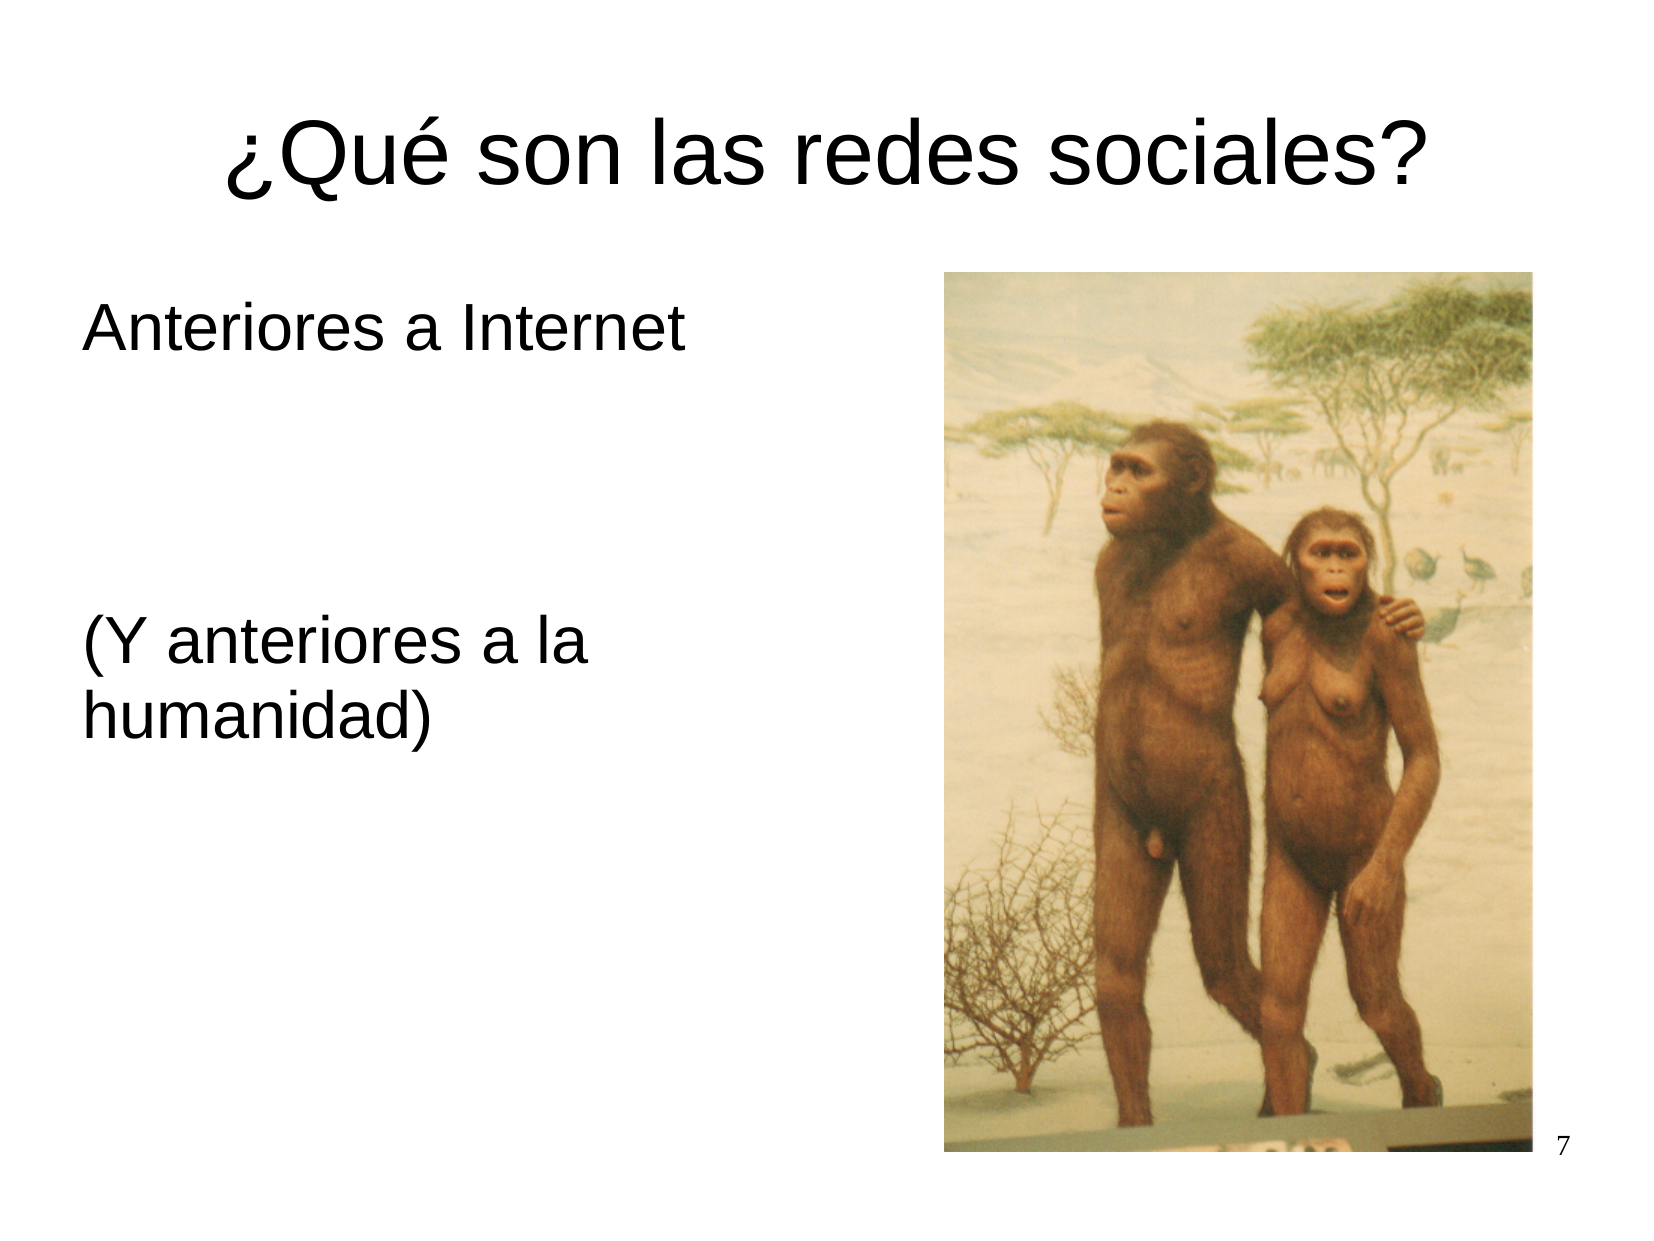

# ¿Qué son las redes sociales?
Anteriores a Internet
(Y anteriores a la humanidad)
7